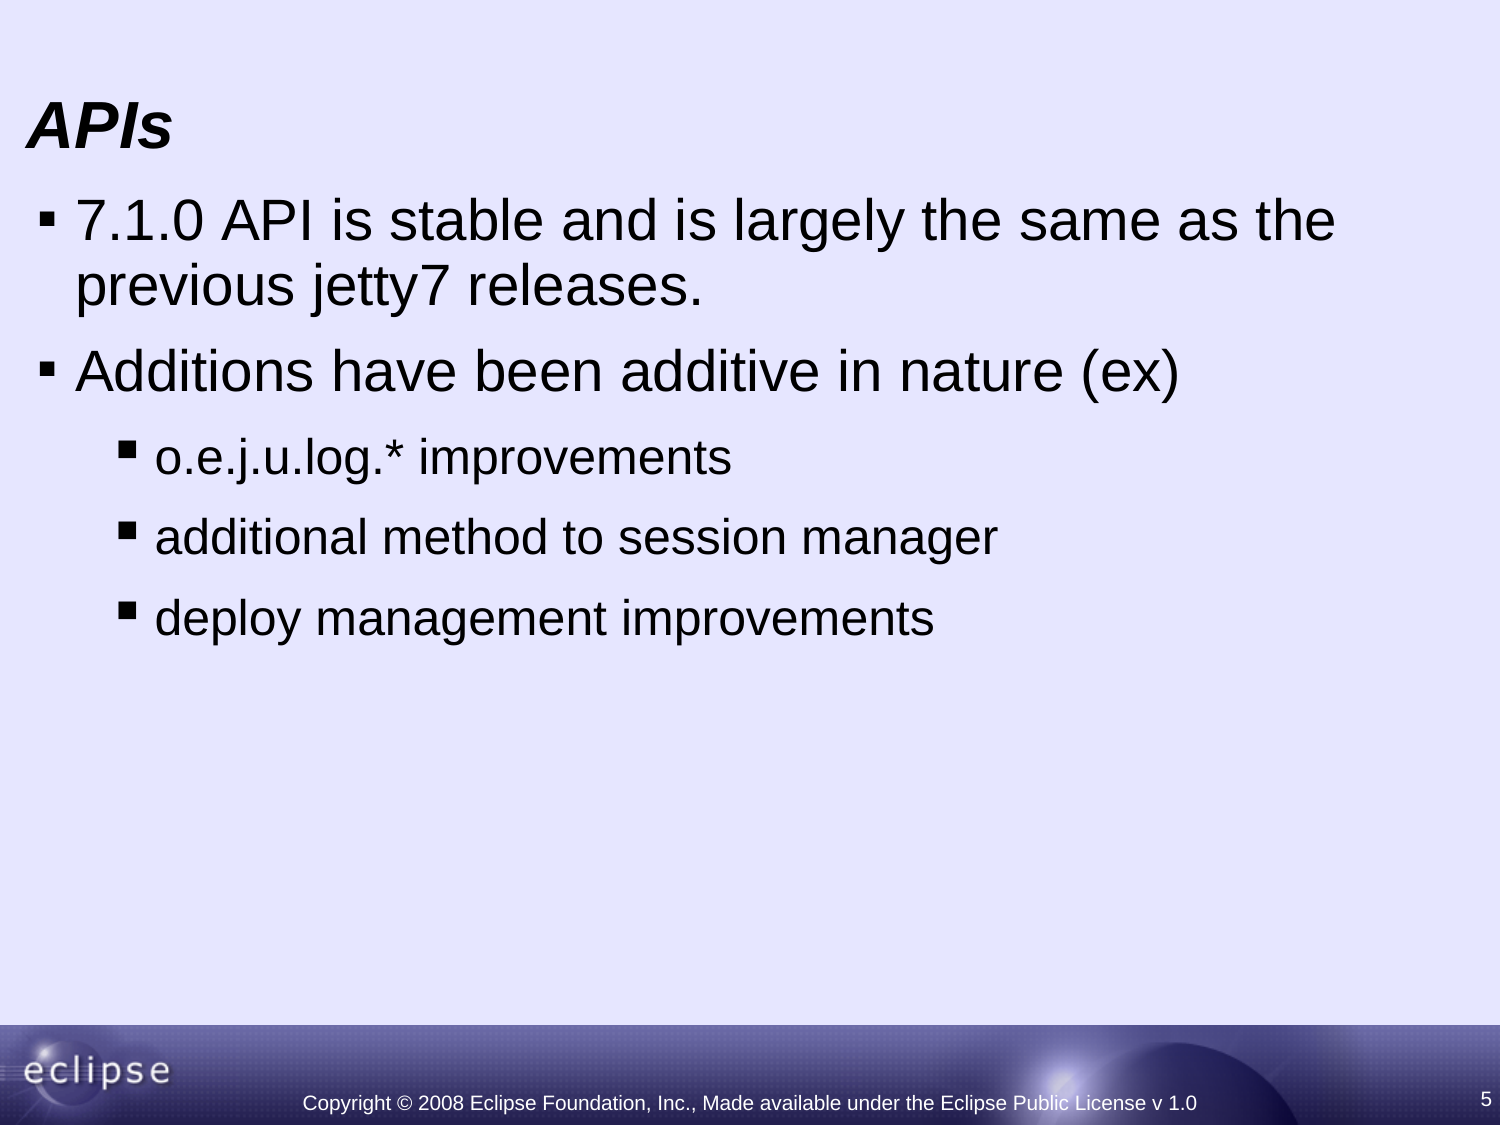

# APIs
7.1.0 API is stable and is largely the same as the previous jetty7 releases.
Additions have been additive in nature (ex)
o.e.j.u.log.* improvements
additional method to session manager
deploy management improvements
5